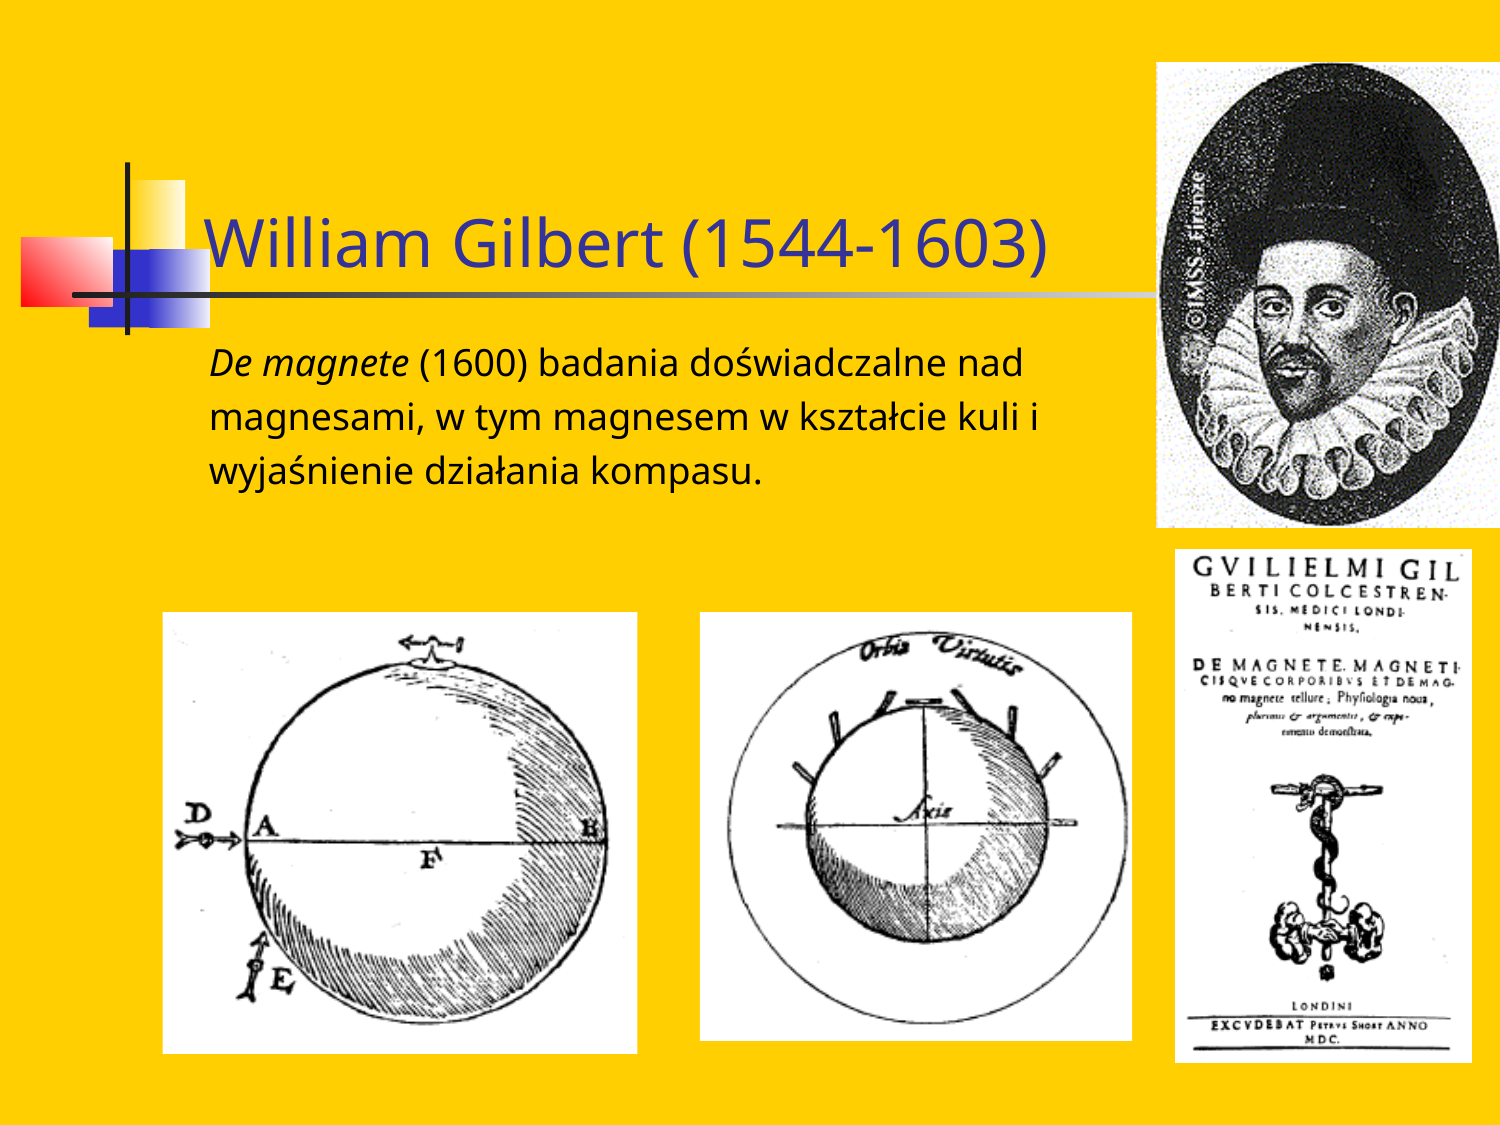

# William Gilbert (1544-1603)
De magnete (1600) badania doświadczalne nad
magnesami, w tym magnesem w kształcie kuli i
wyjaśnienie działania kompasu.